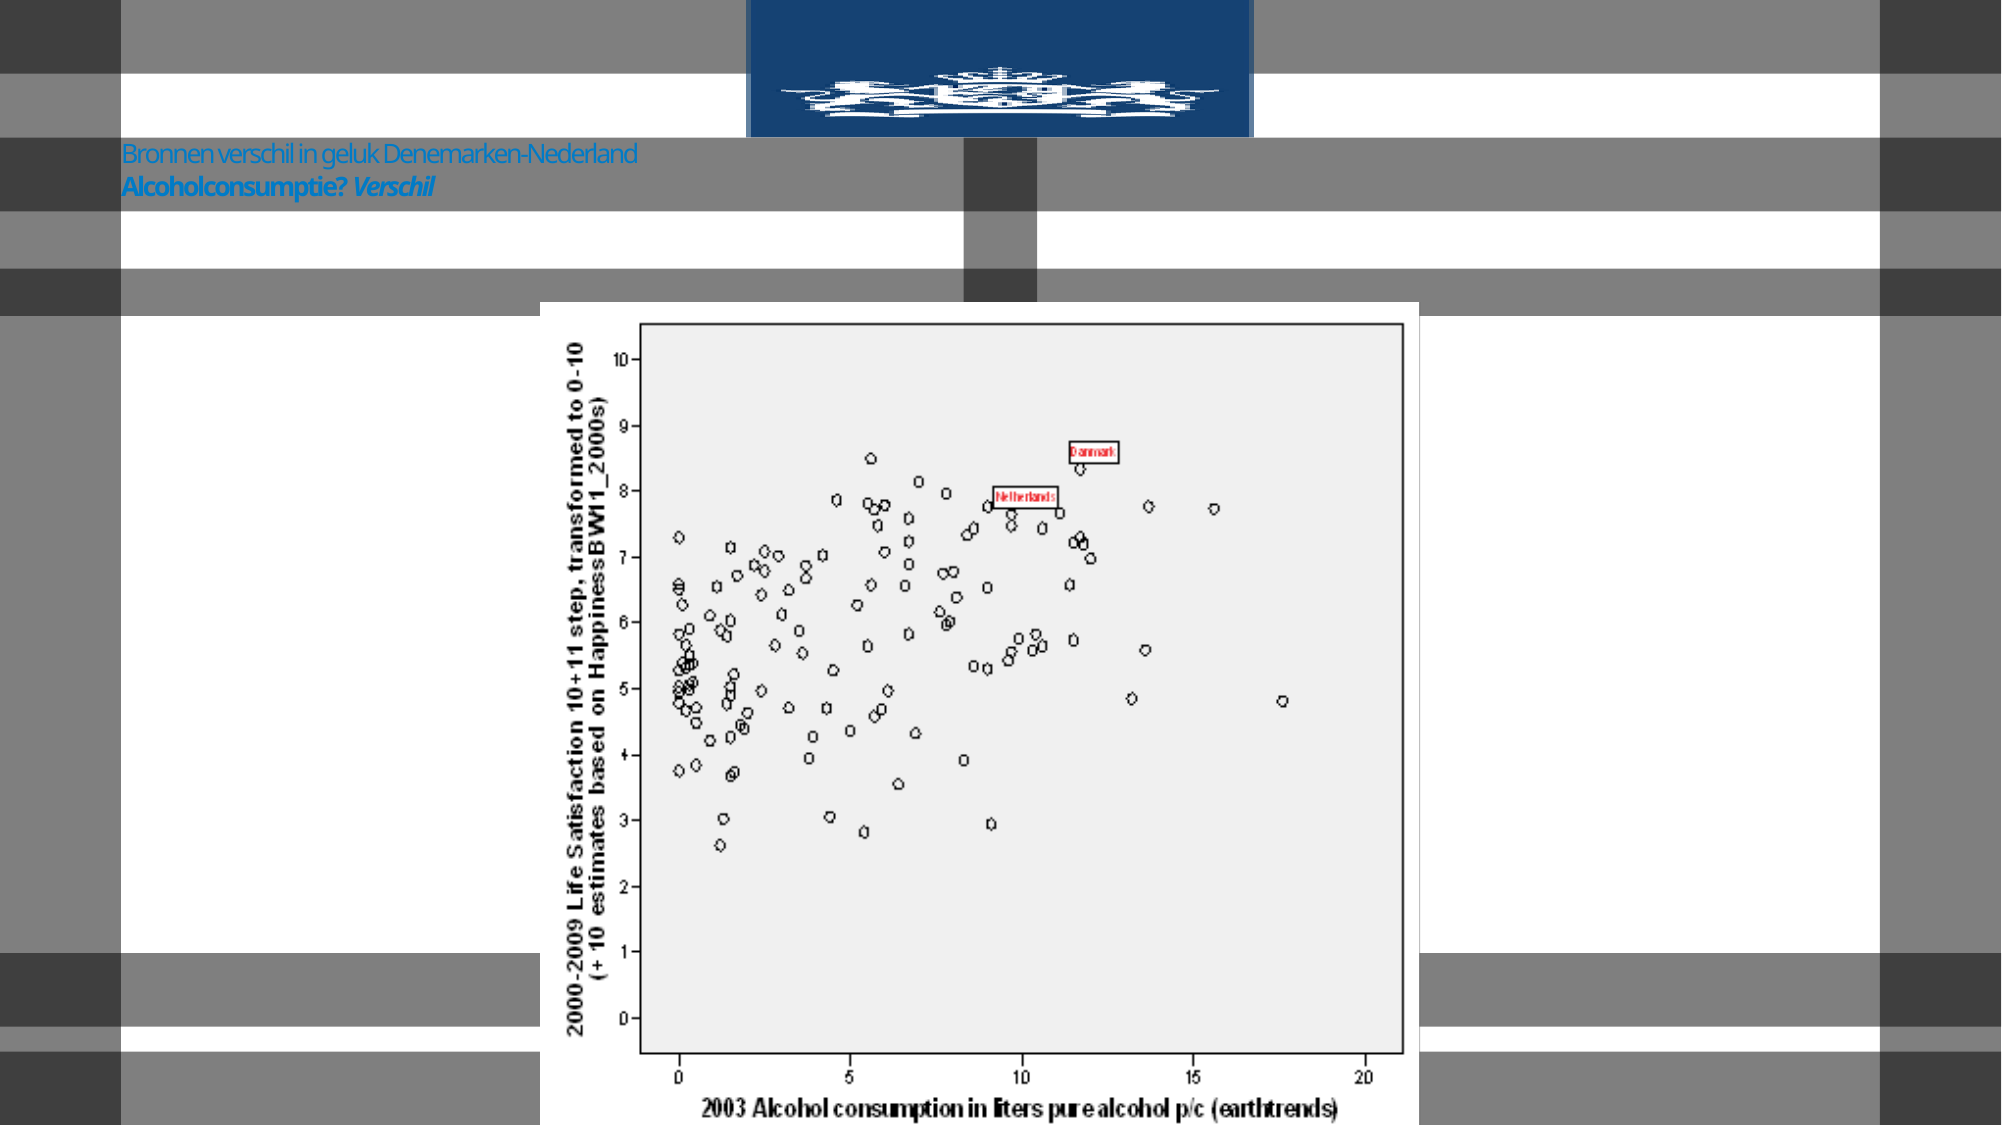

# Bronnen verschil in geluk Denemarken-Nederland Alcoholconsumptie? Verschil